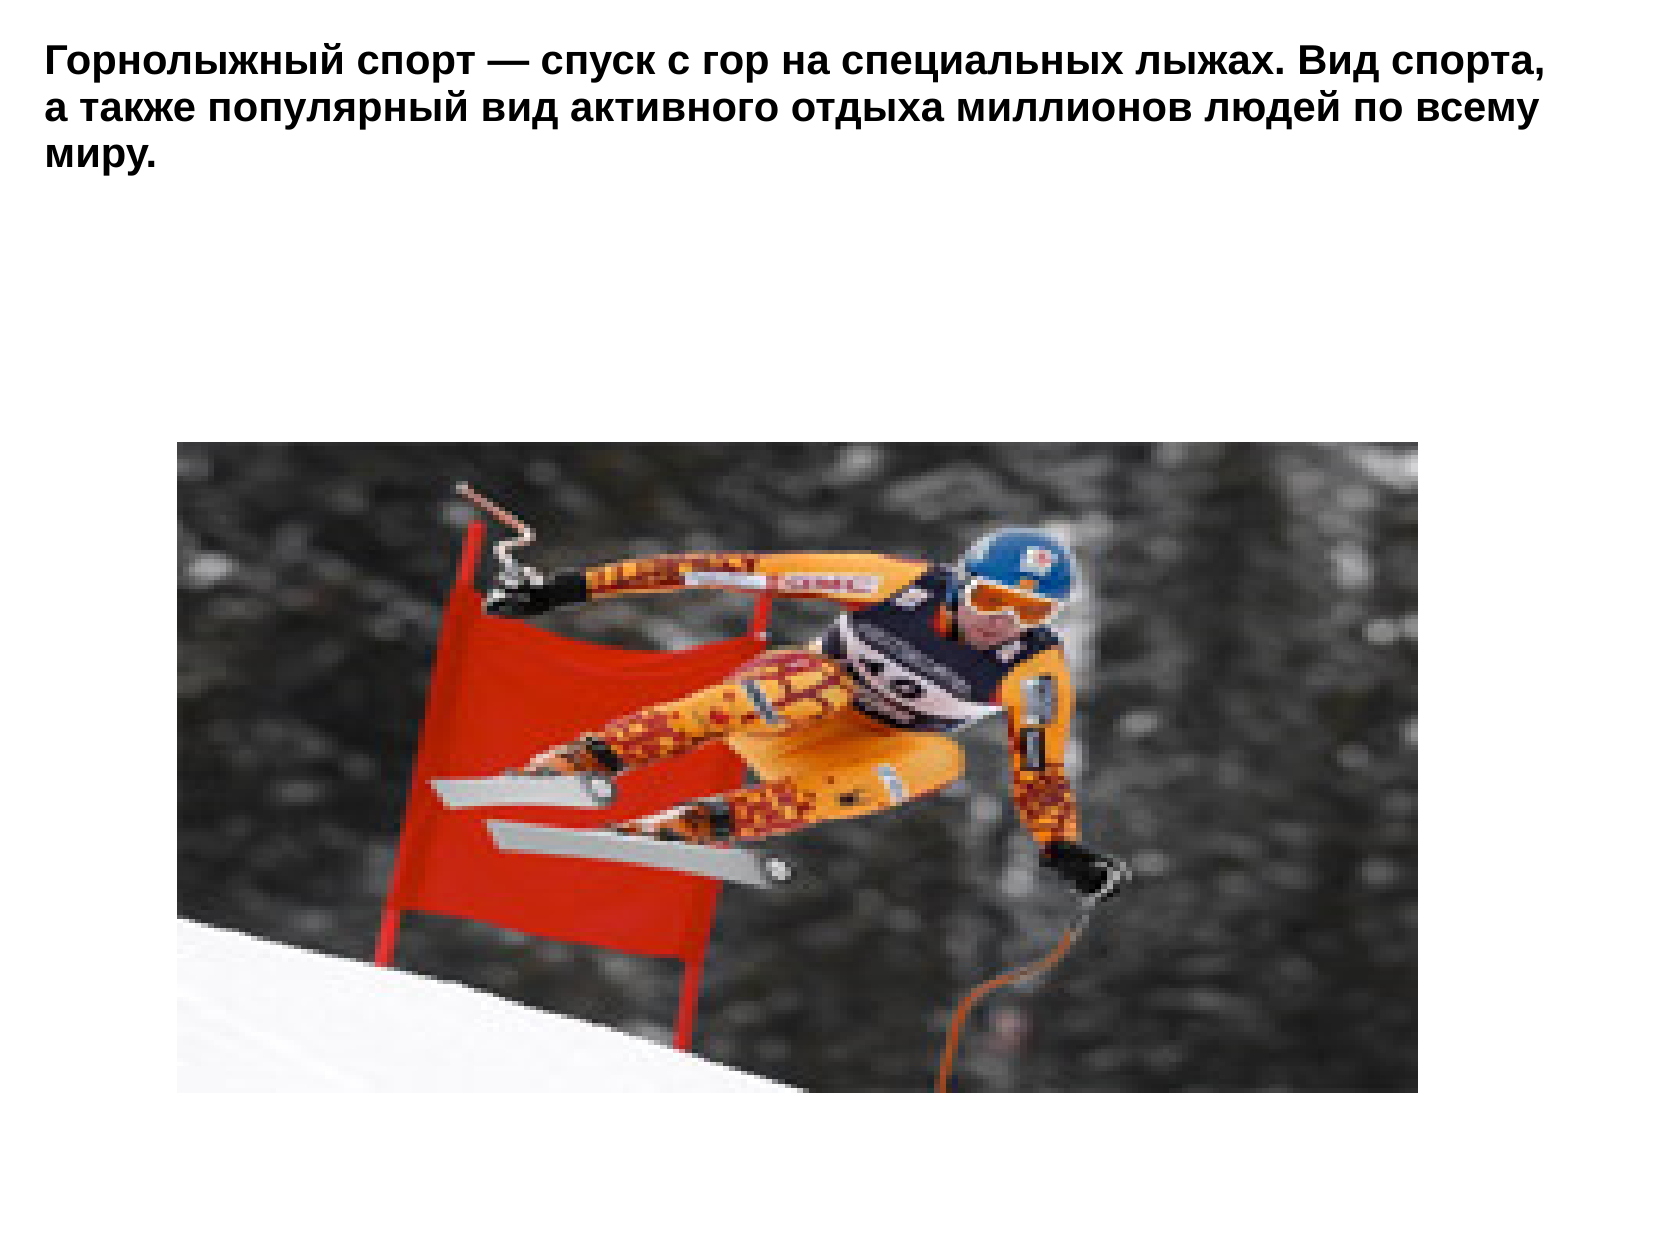

Горнолыжный спорт — спуск с гор на специальных лыжах. Вид спорта, а также популярный вид активного отдыха миллионов людей по всему миру.